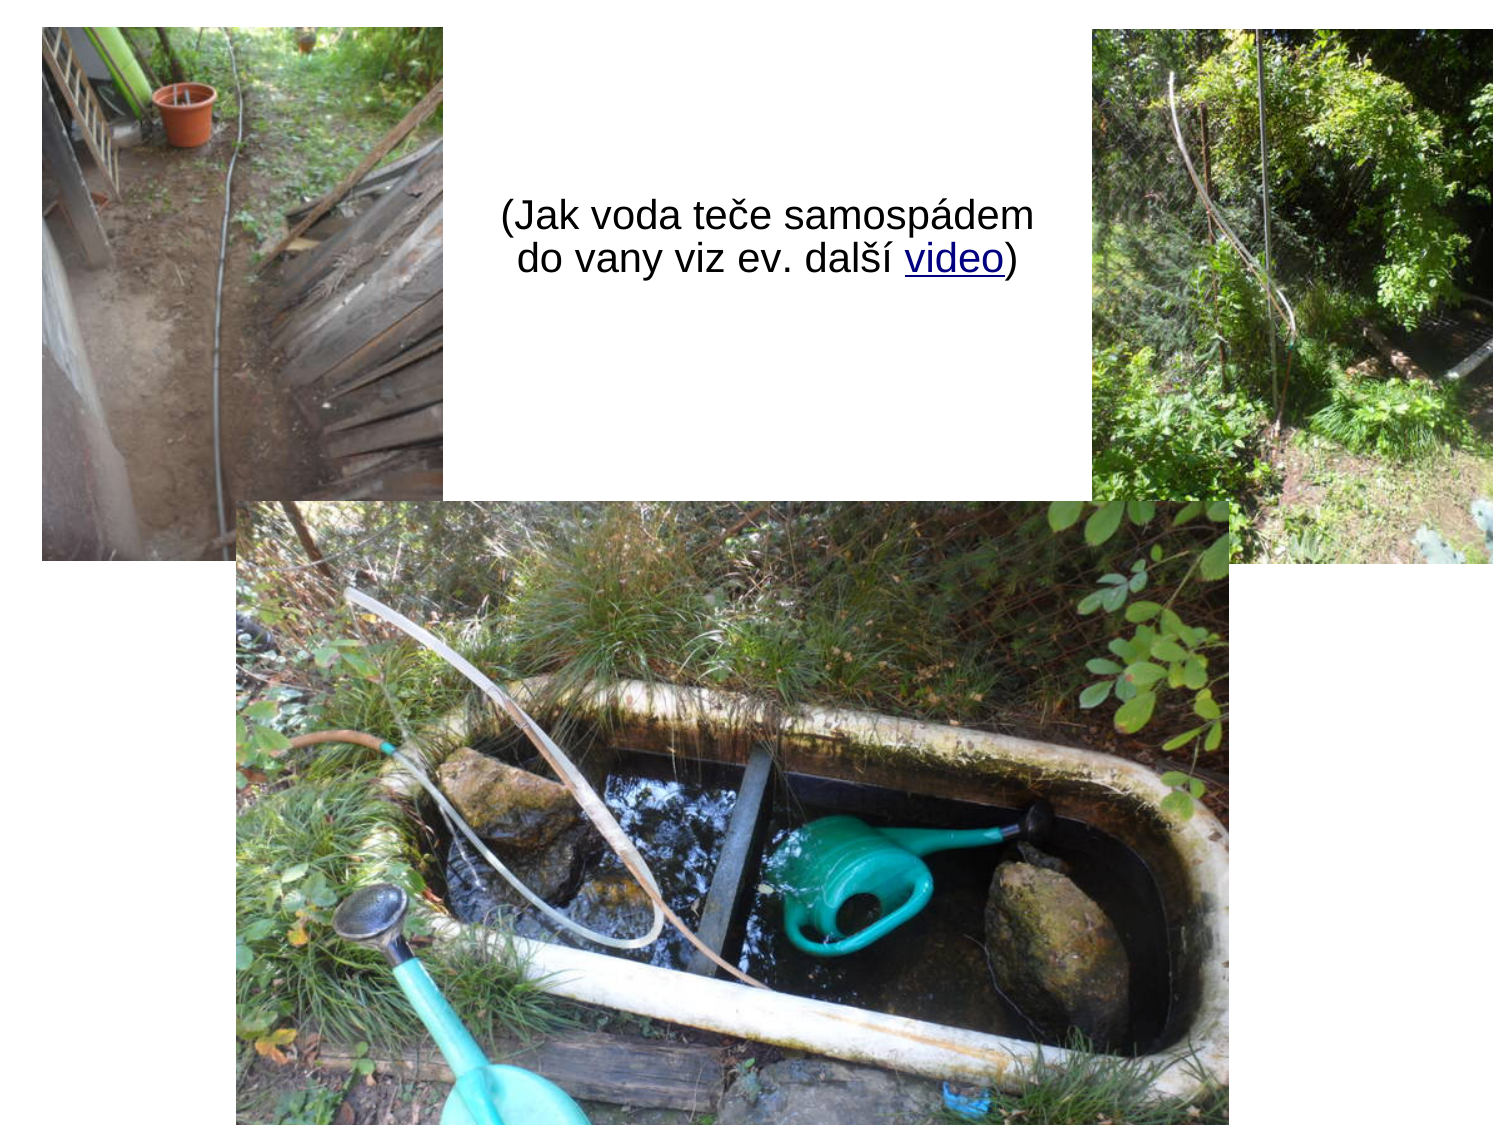

# (Jak voda teče samospádem do vany viz ev. další video)